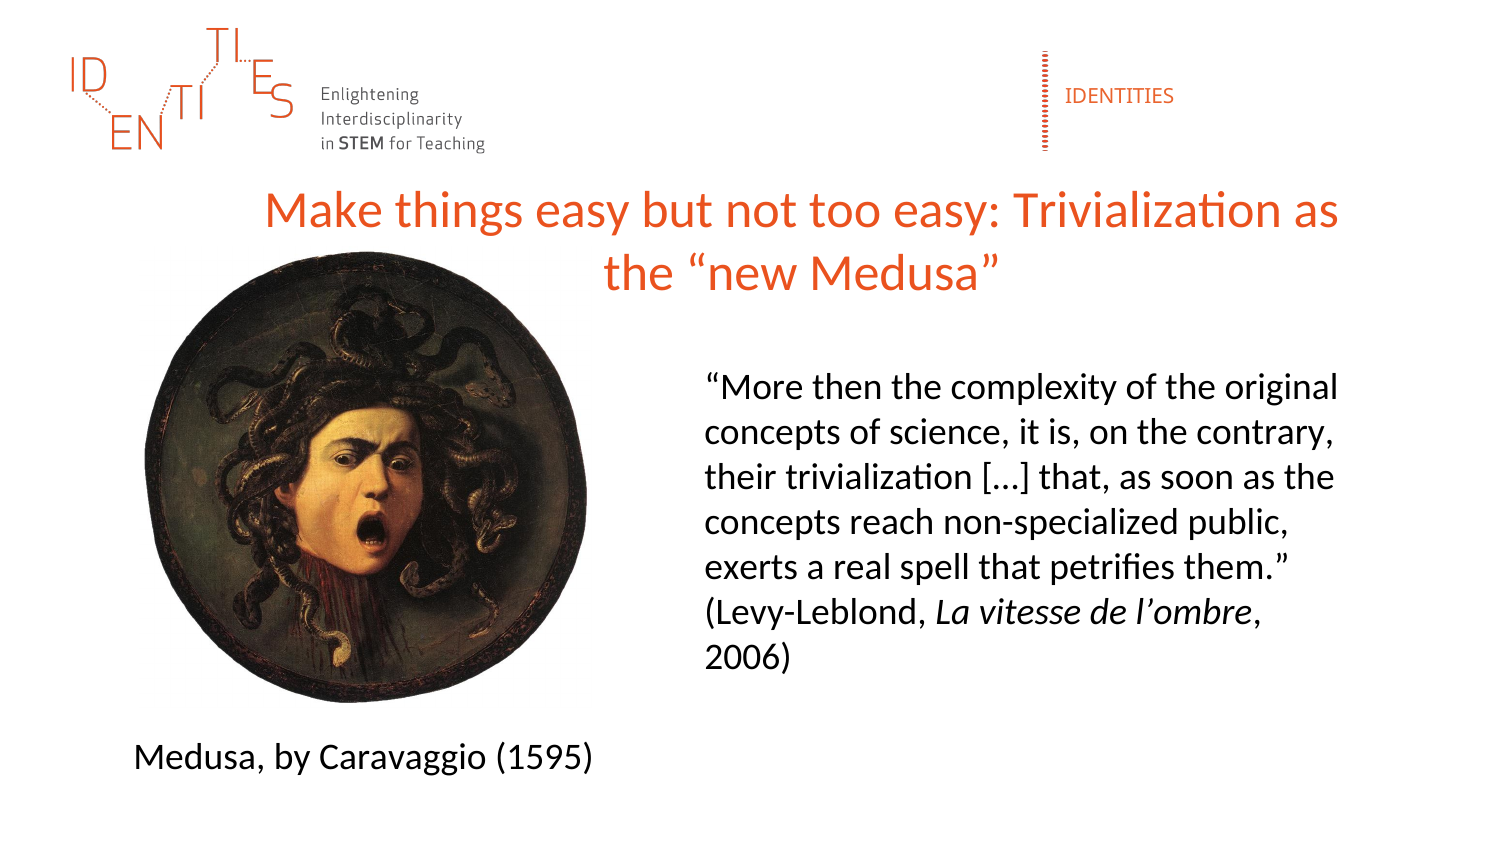

IDENTITIES
# Make things easy but not too easy: Trivialization as the “new Medusa”
“More then the complexity of the original concepts of science, it is, on the contrary, their trivialization […] that, as soon as the concepts reach non-specialized public, exerts a real spell that petrifies them.” (Levy-Leblond, La vitesse de l’ombre, 2006)
Medusa, by Caravaggio (1595)